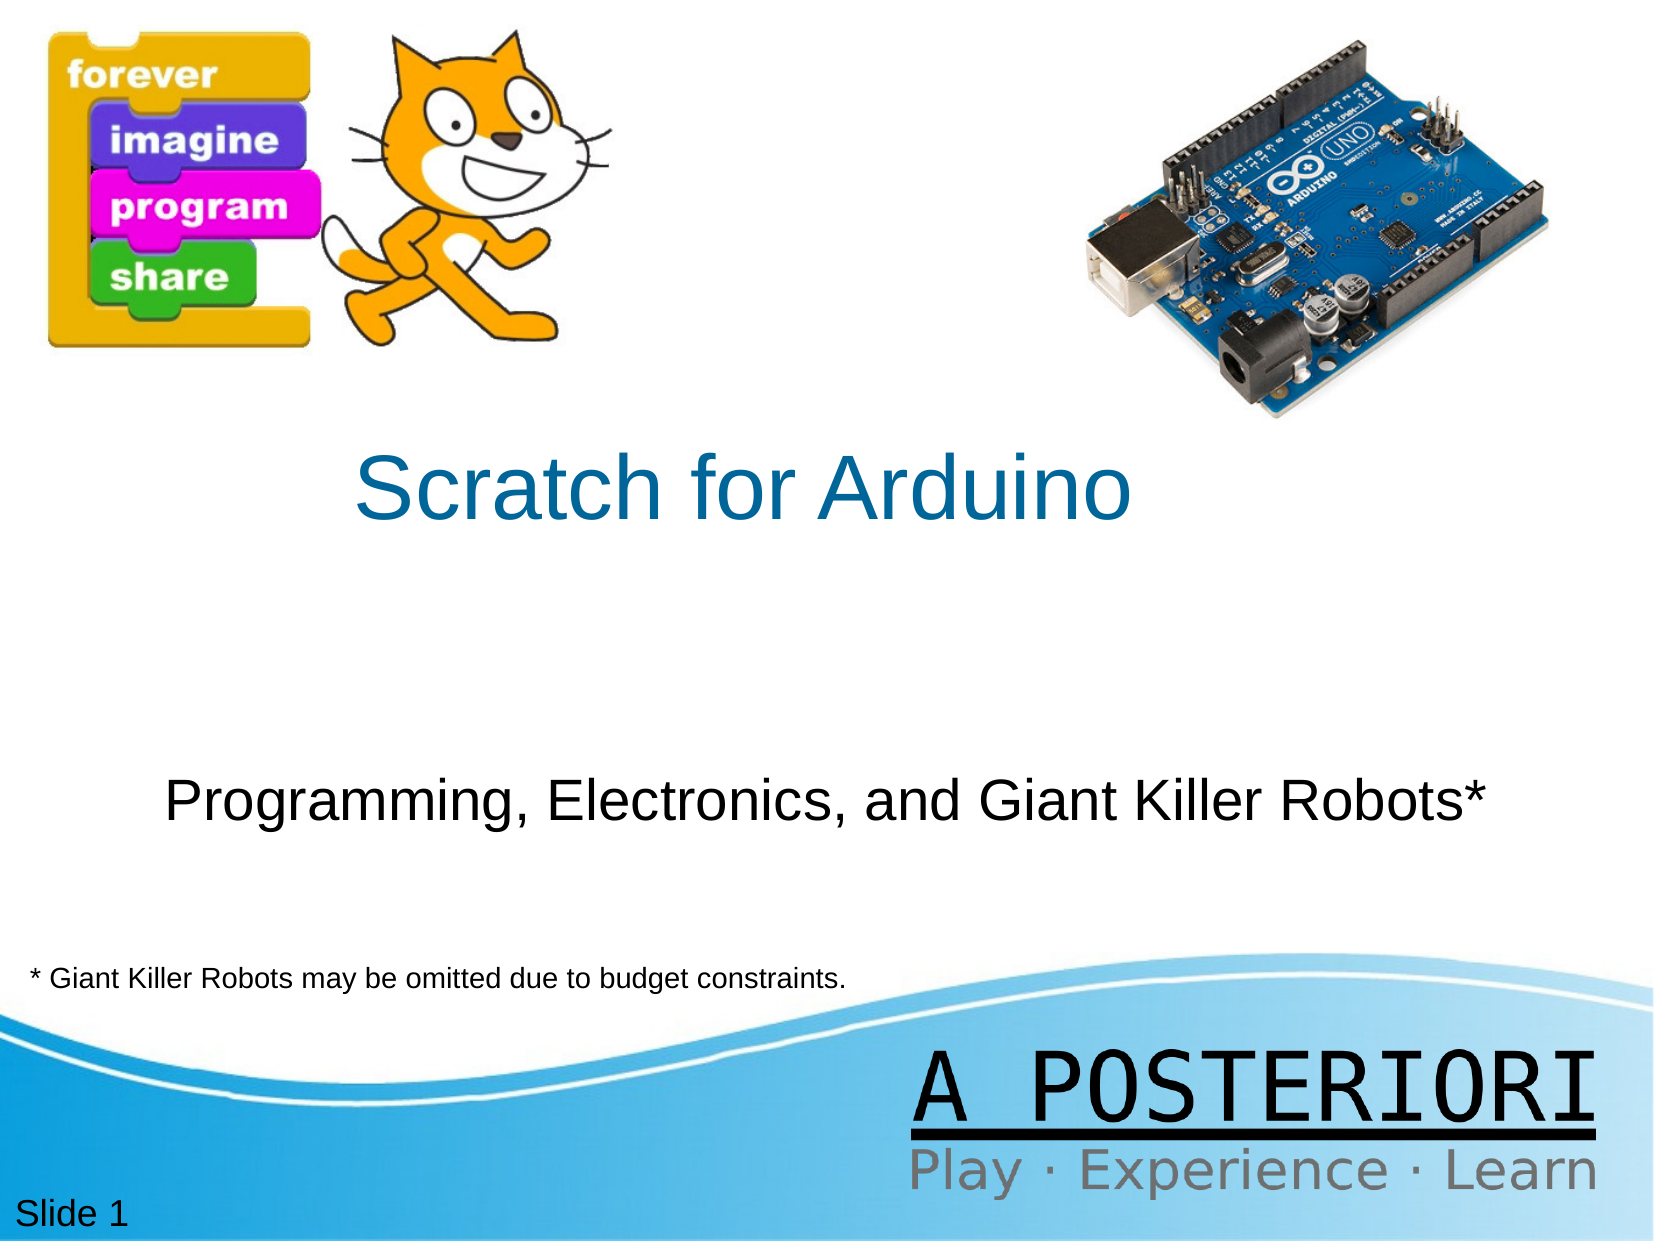

# Scratch for Arduino
Programming, Electronics, and Giant Killer Robots*
* Giant Killer Robots may be omitted due to budget constraints.